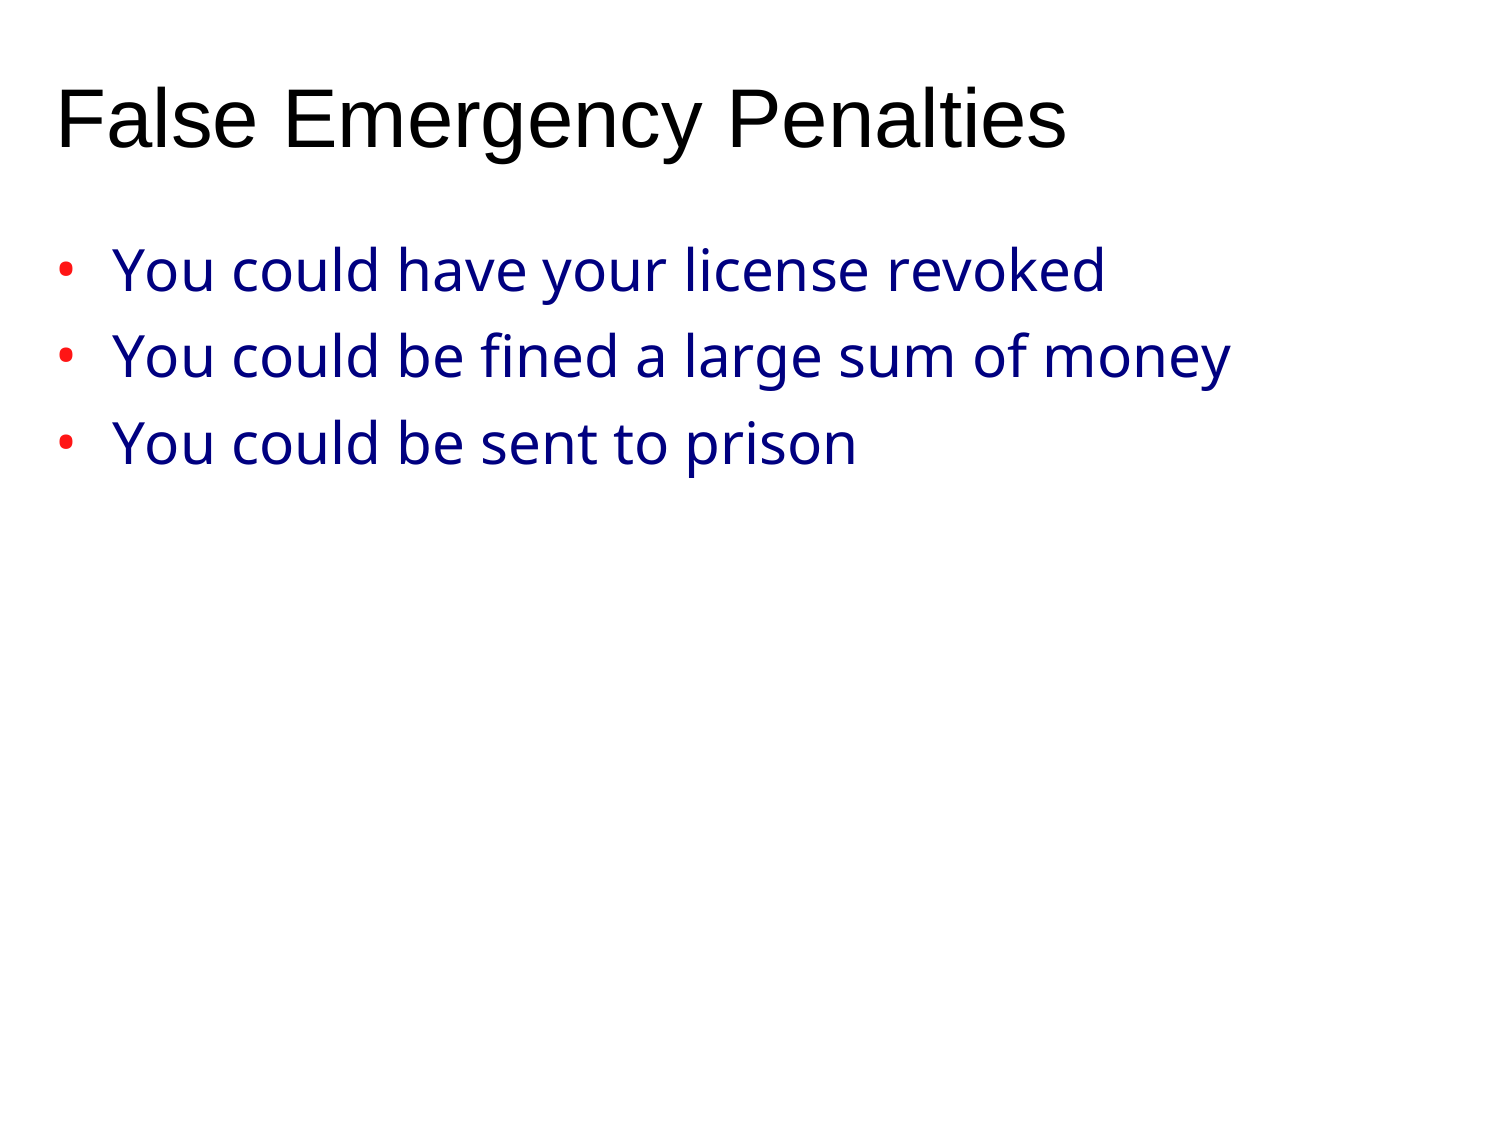

# False Emergency Penalties
You could have your license revoked
You could be fined a large sum of money
You could be sent to prison